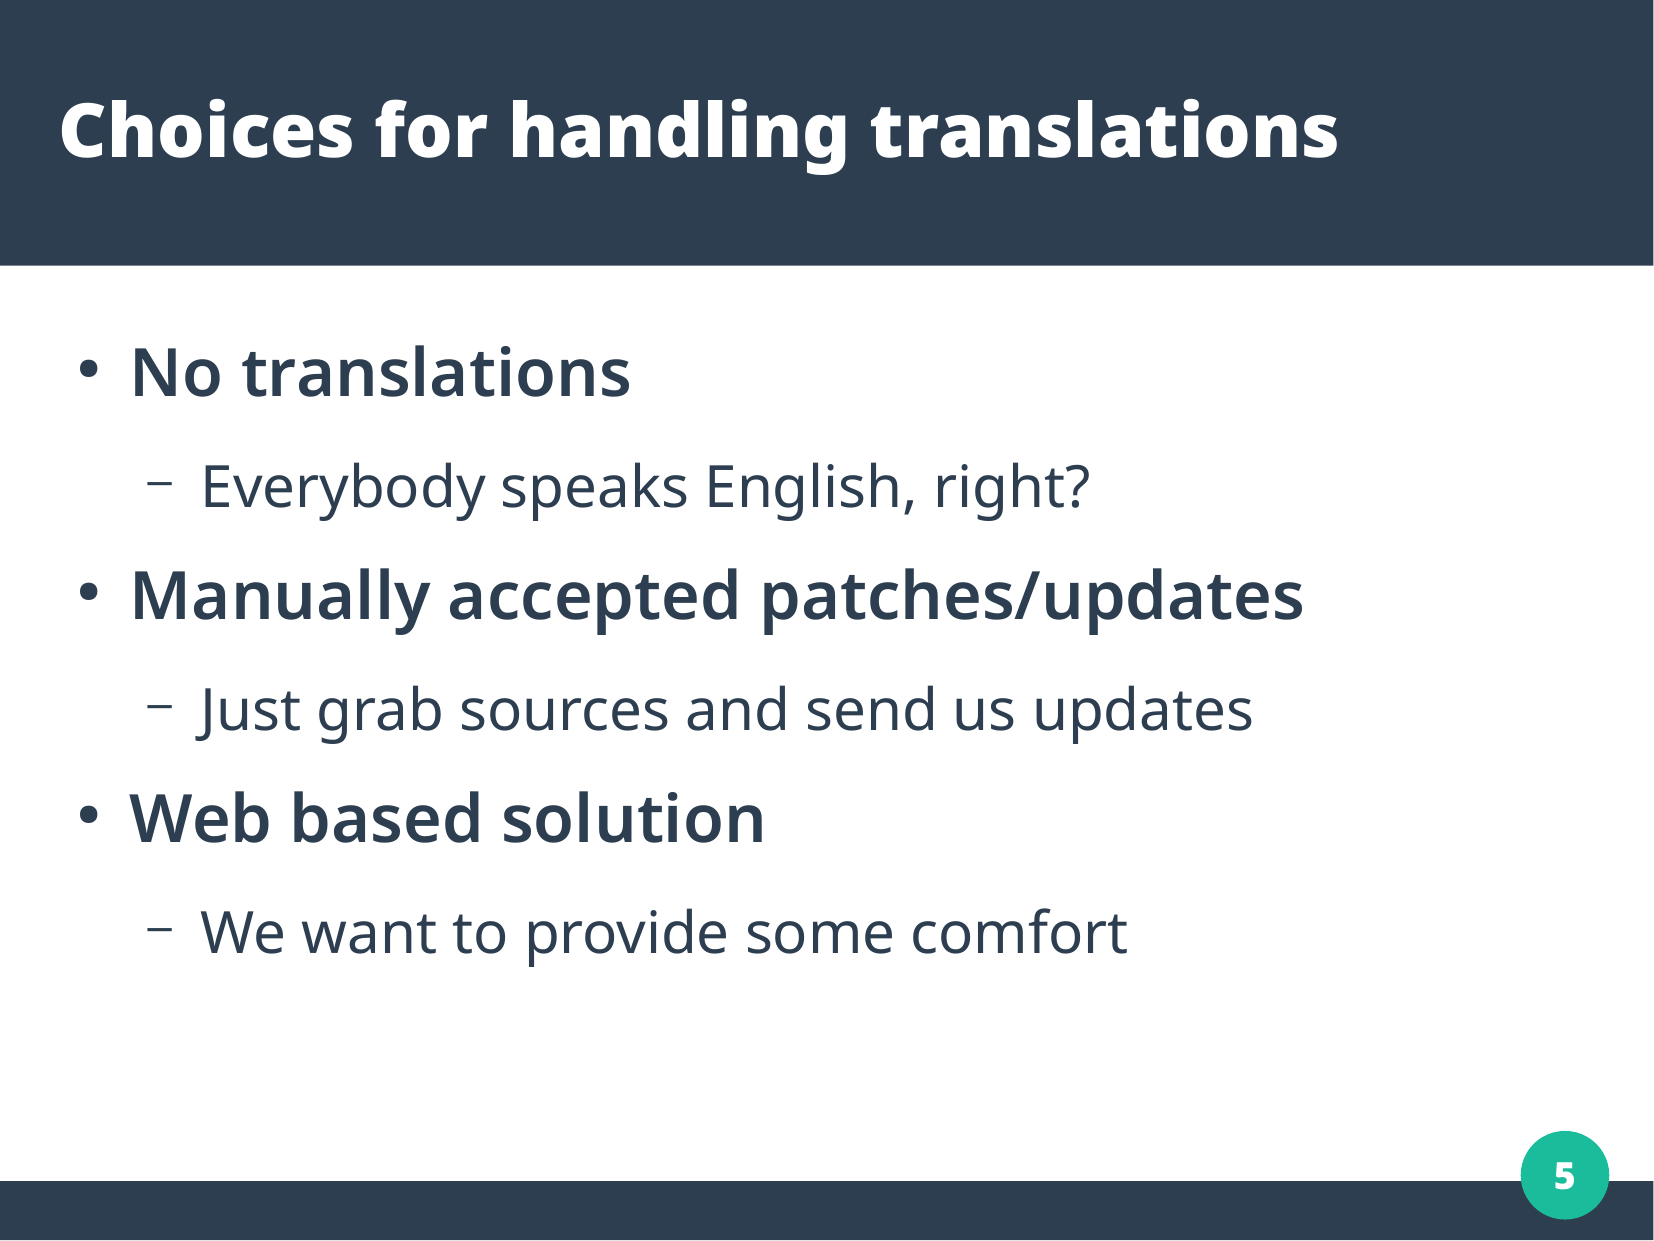

# Choices for handling translations
No translations
Everybody speaks English, right?
Manually accepted patches/updates
Just grab sources and send us updates
Web based solution
We want to provide some comfort
5